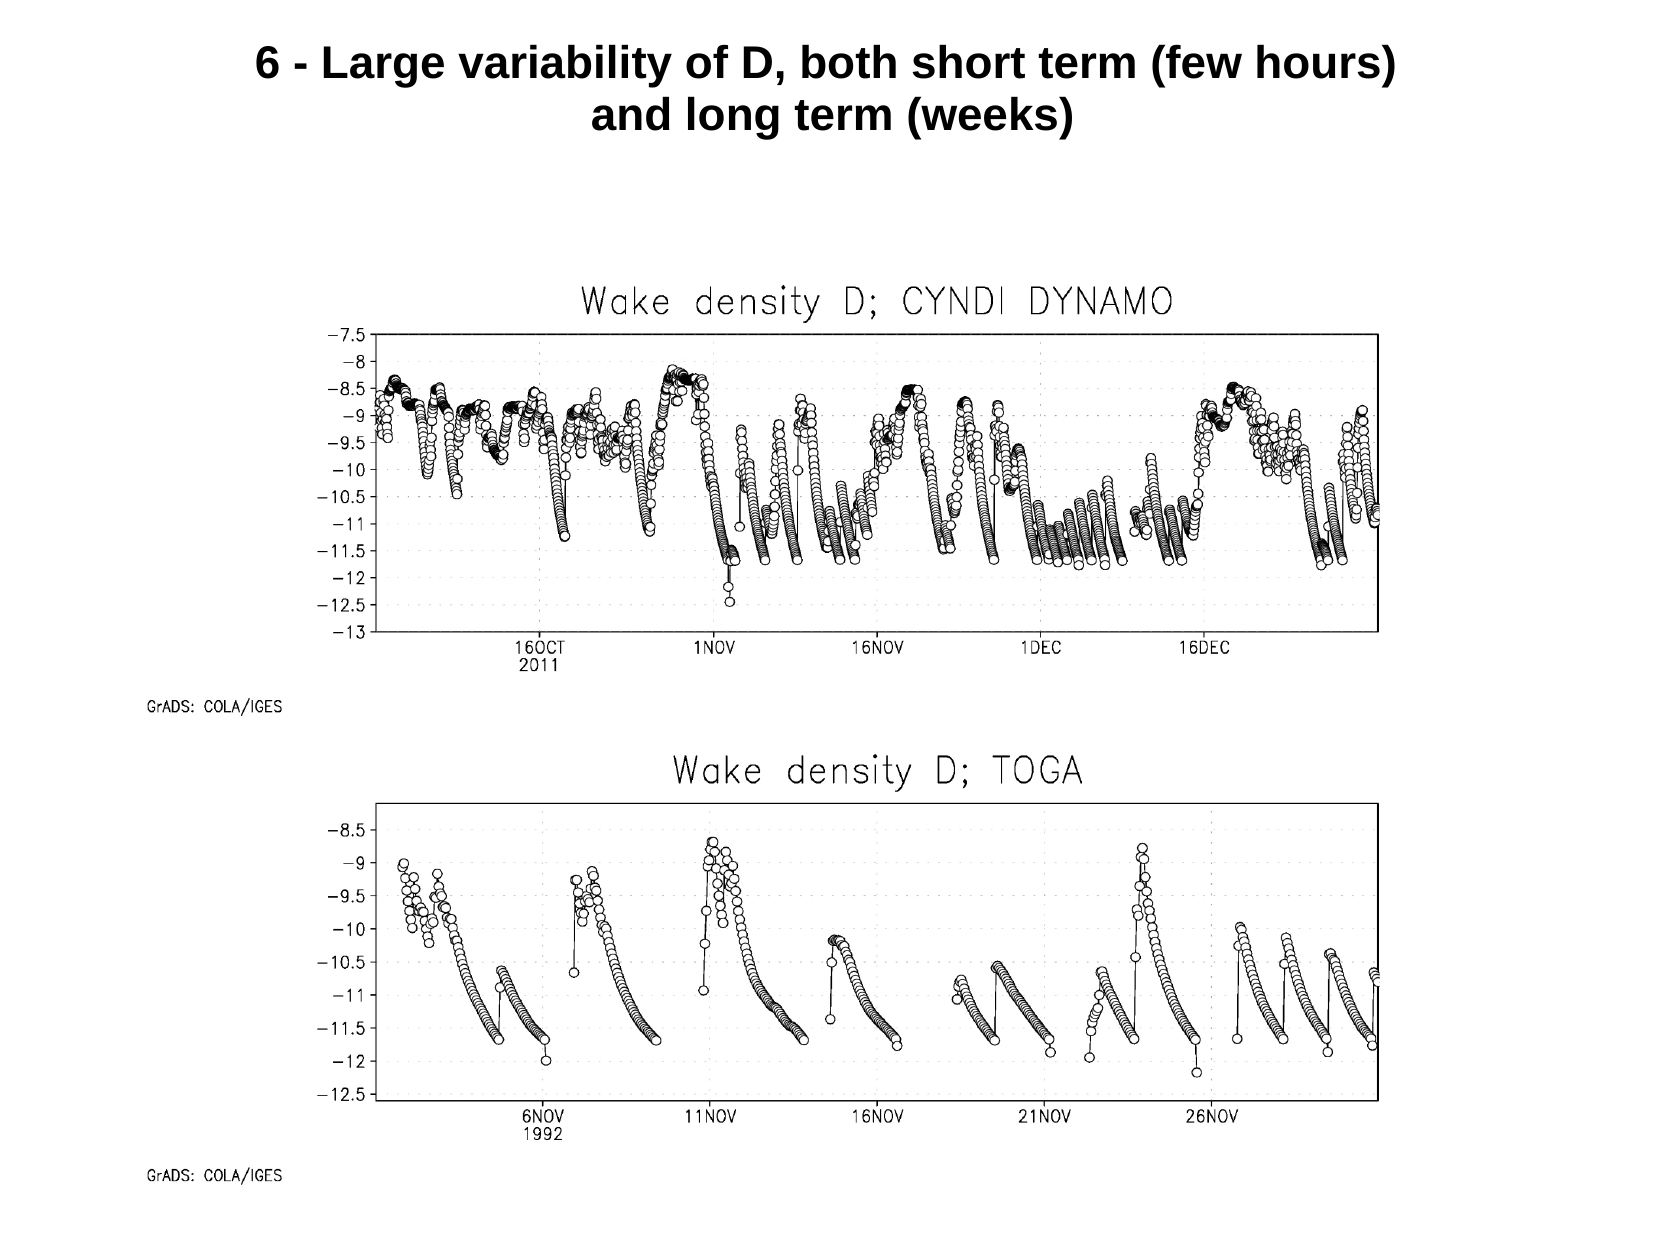

6 - Large variability of D, both short term (few hours)
and long term (weeks)